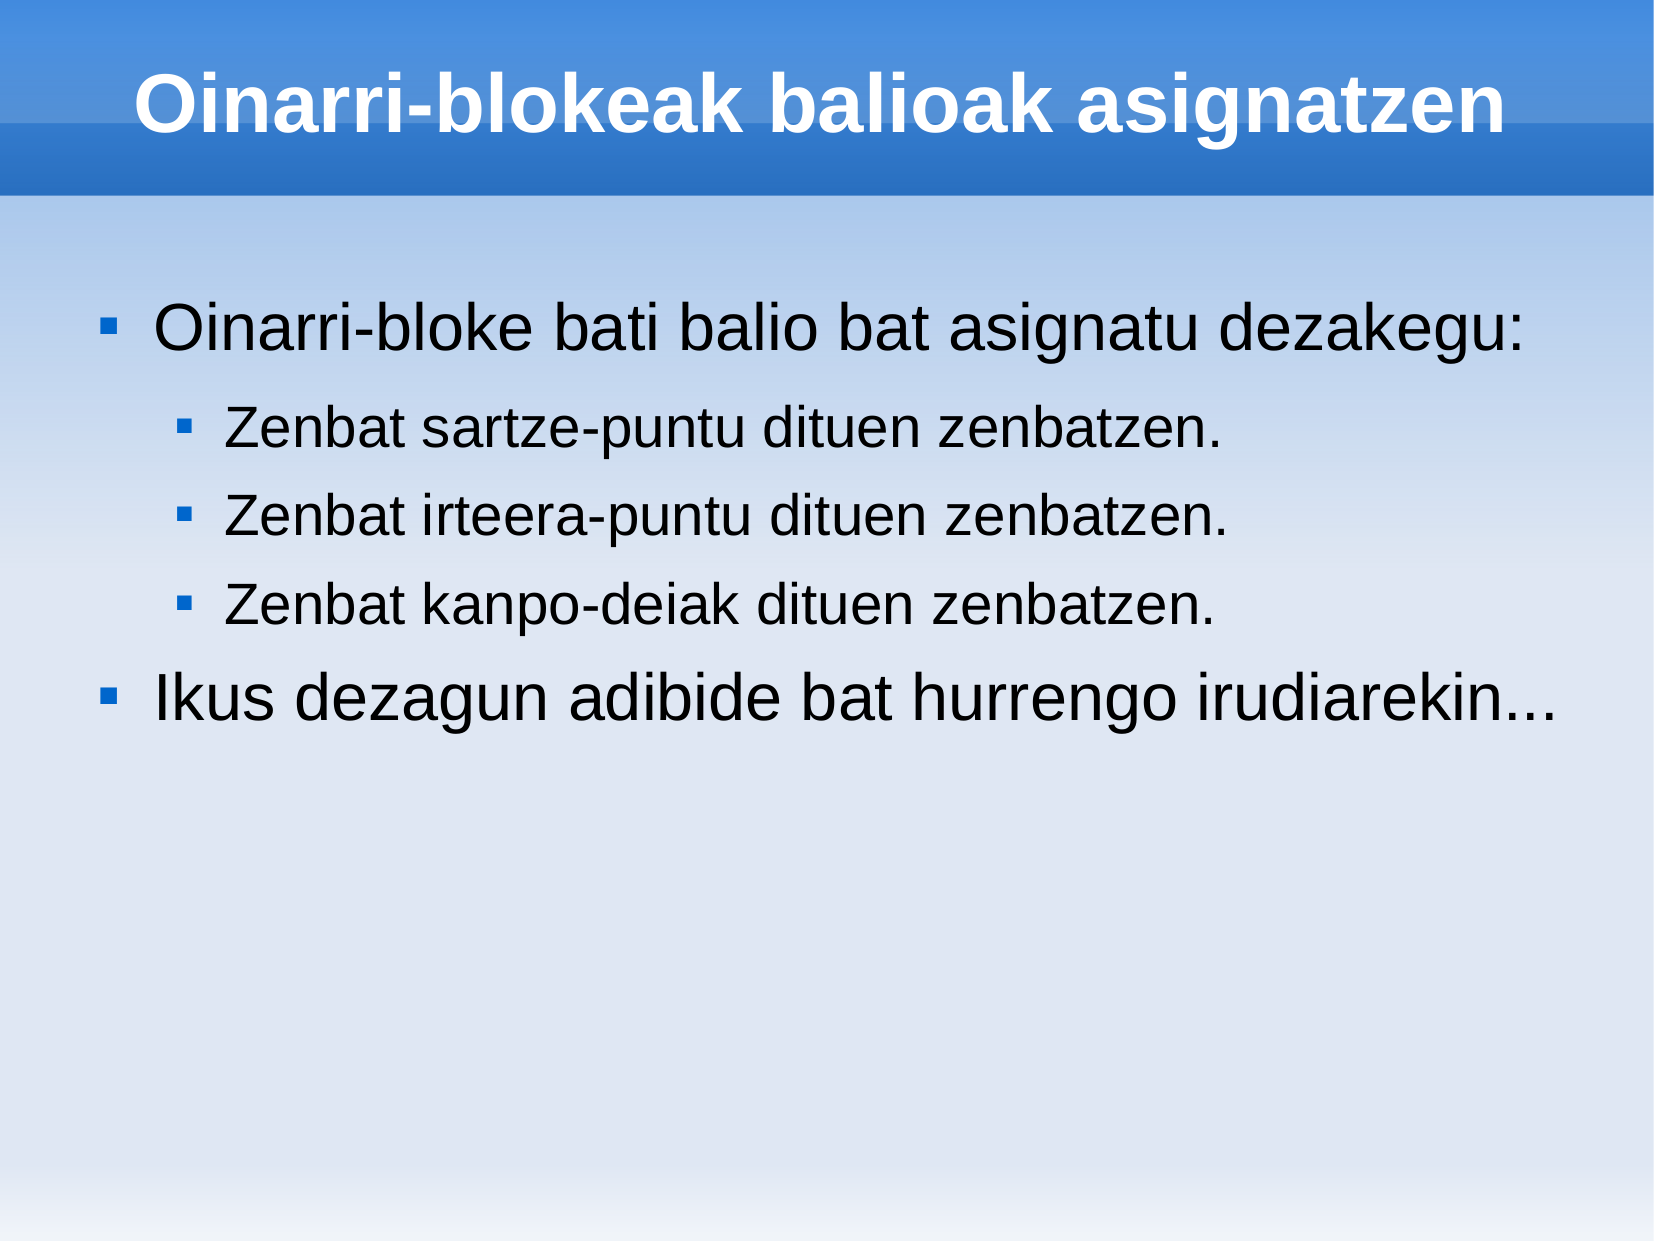

# Oinarri-blokeak balioak asignatzen
Oinarri-bloke bati balio bat asignatu dezakegu:
Zenbat sartze-puntu dituen zenbatzen.
Zenbat irteera-puntu dituen zenbatzen.
Zenbat kanpo-deiak dituen zenbatzen.
Ikus dezagun adibide bat hurrengo irudiarekin...